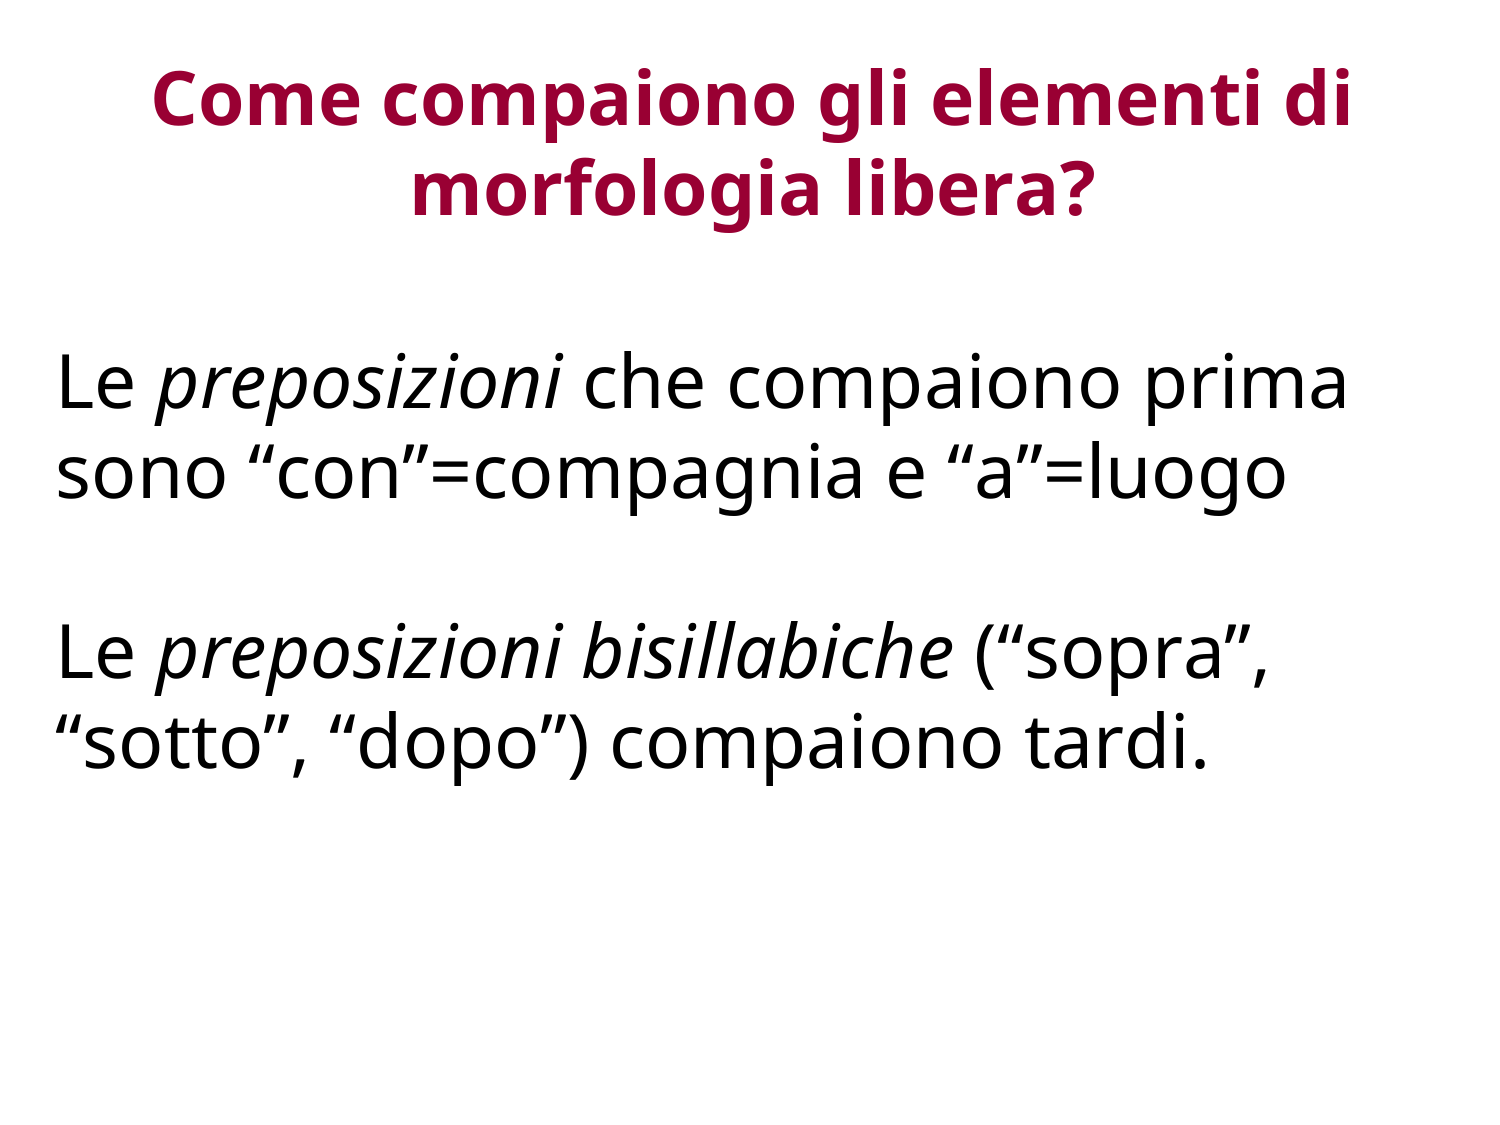

Come compaiono gli elementi di morfologia libera?
#
Le preposizioni che compaiono prima sono “con”=compagnia e “a”=luogo
Le preposizioni bisillabiche (“sopra”, “sotto”, “dopo”) compaiono tardi.